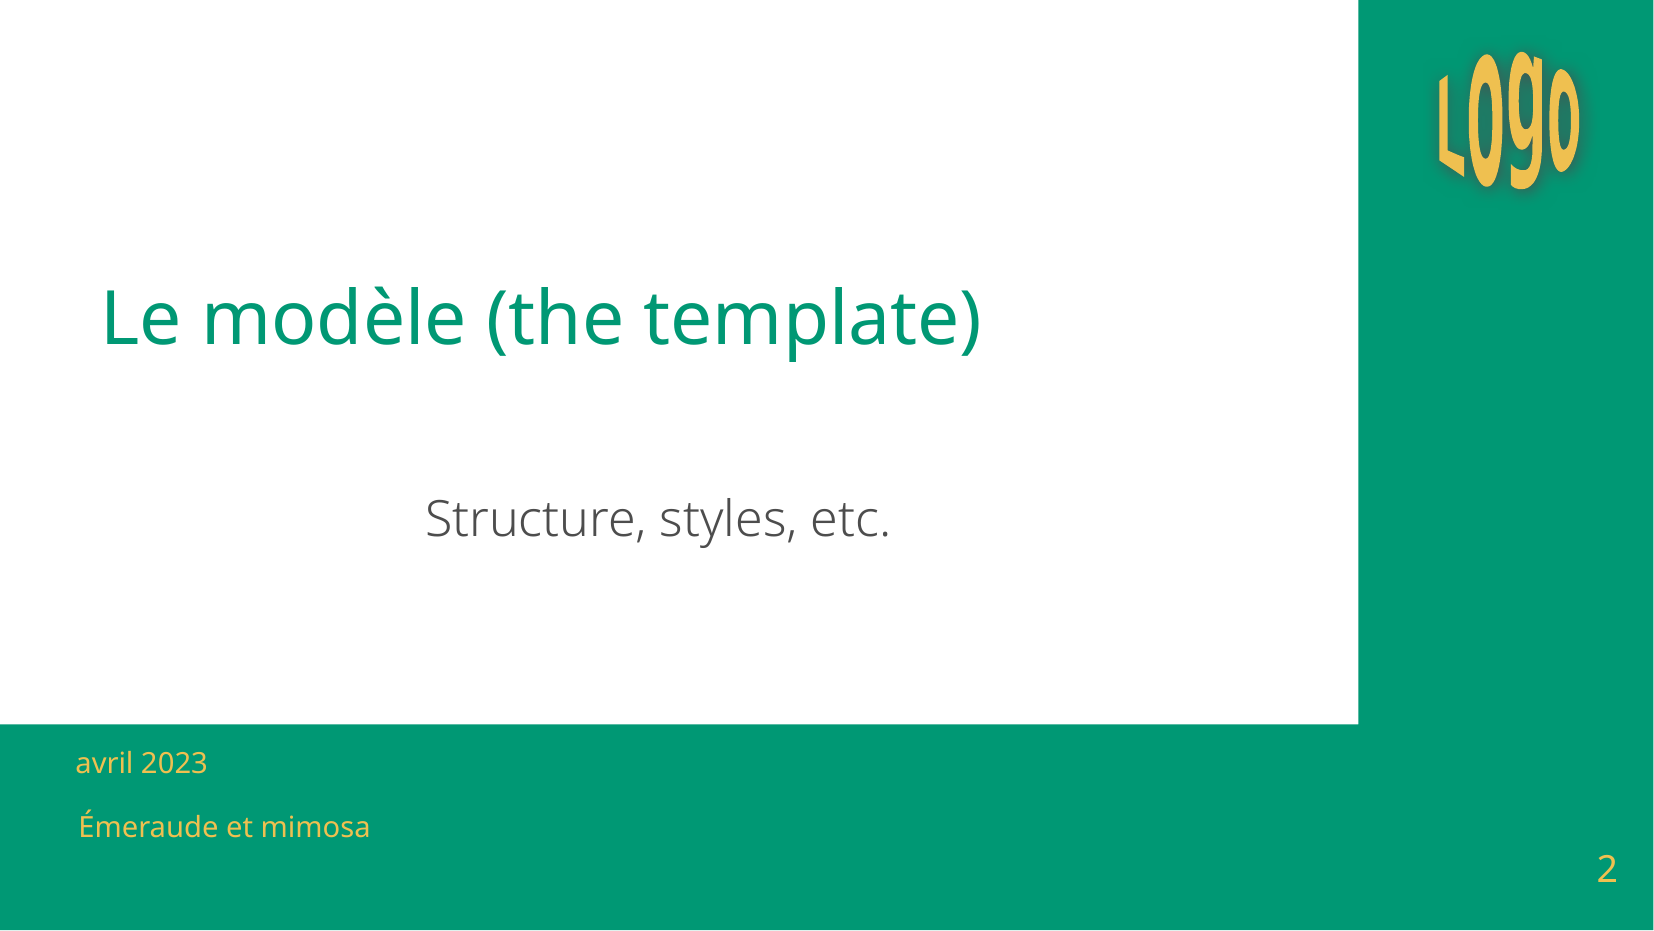

# Le modèle (the template)
Structure, styles, etc.
avril 2023
Émeraude et mimosa
2